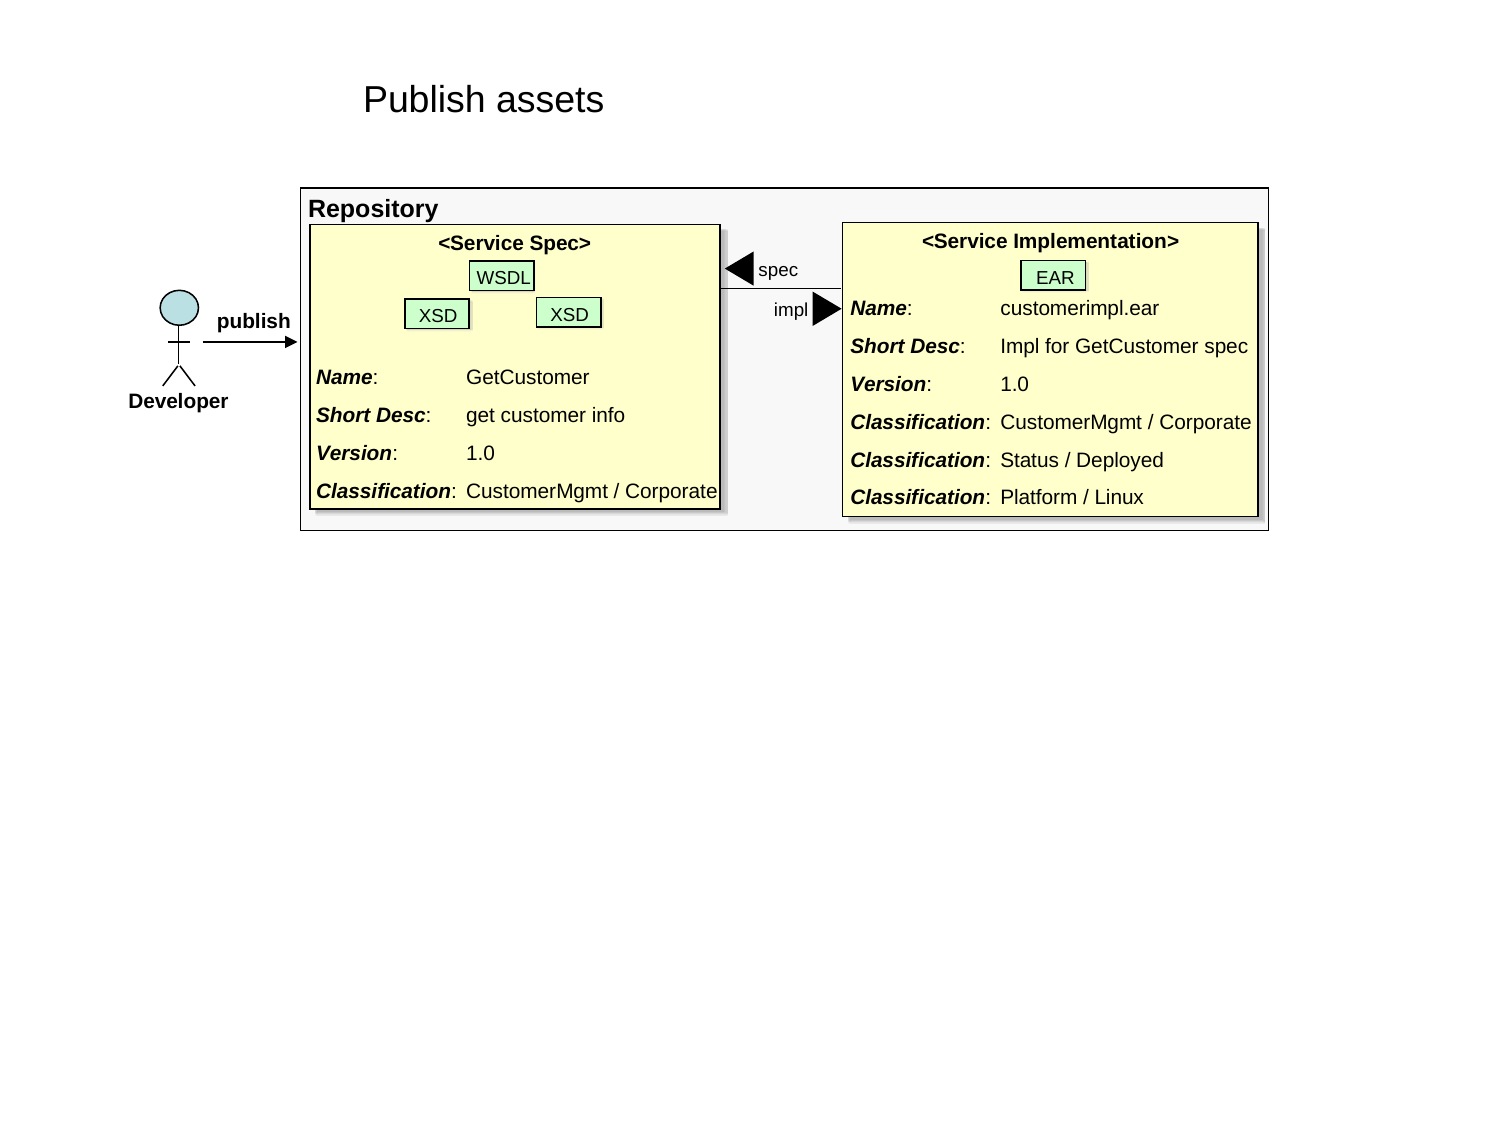

Publish assets
Repository
<Service Implementation>
<Service Spec>
spec
EAR
WSDL
Name:	customerimpl.ear
Short Desc: 	Impl for GetCustomer spec
Version:	1.0
Classification:	CustomerMgmt / Corporate
Classification:	Status / Deployed
Classification:	Platform / Linux
impl
Developer
XSD
XSD
publish
Name:	GetCustomer
Short Desc: 	get customer info
Version:	1.0
Classification:	CustomerMgmt / Corporate